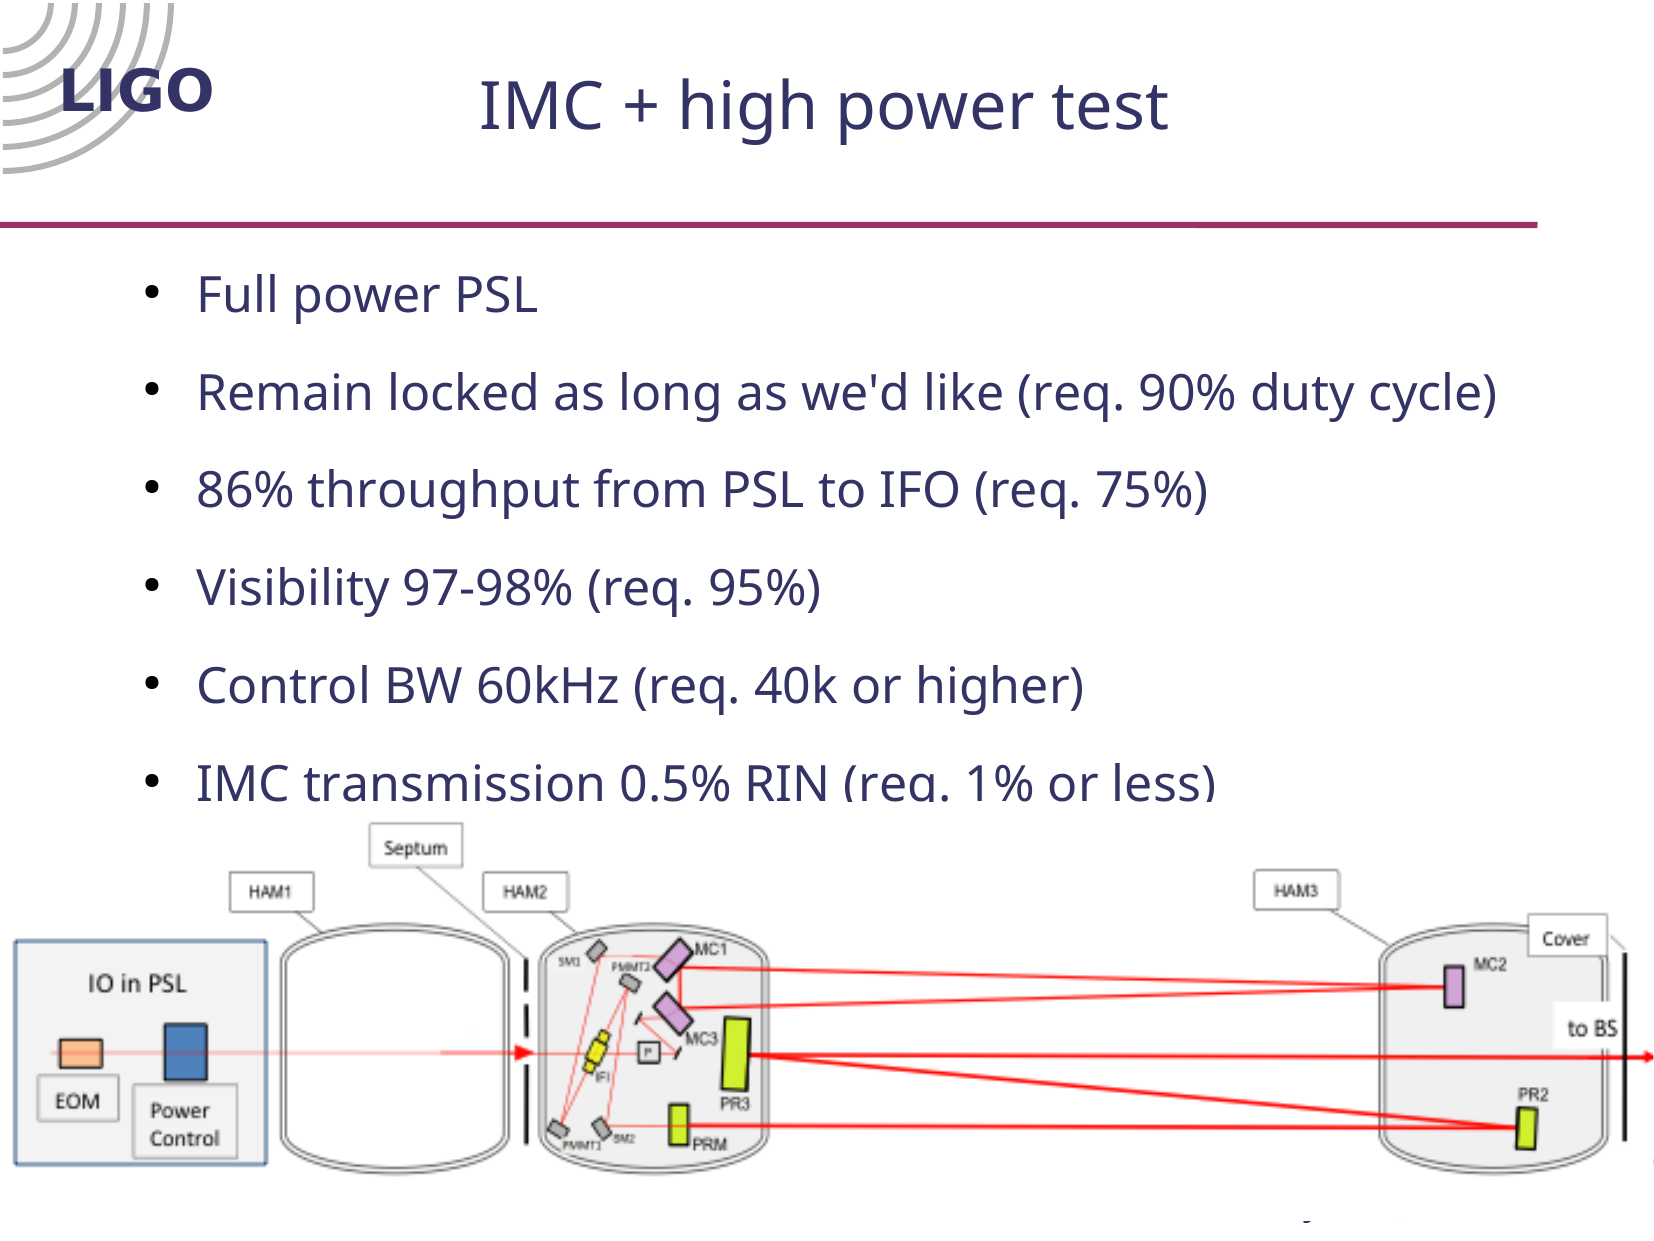

# IMC + high power test
Full power PSL
Remain locked as long as we'd like (req. 90% duty cycle)
86% throughput from PSL to IFO (req. 75%)
Visibility 97-98% (req. 95%)
Control BW 60kHz (req. 40k or higher)
IMC transmission 0.5% RIN (req. 1% or less)